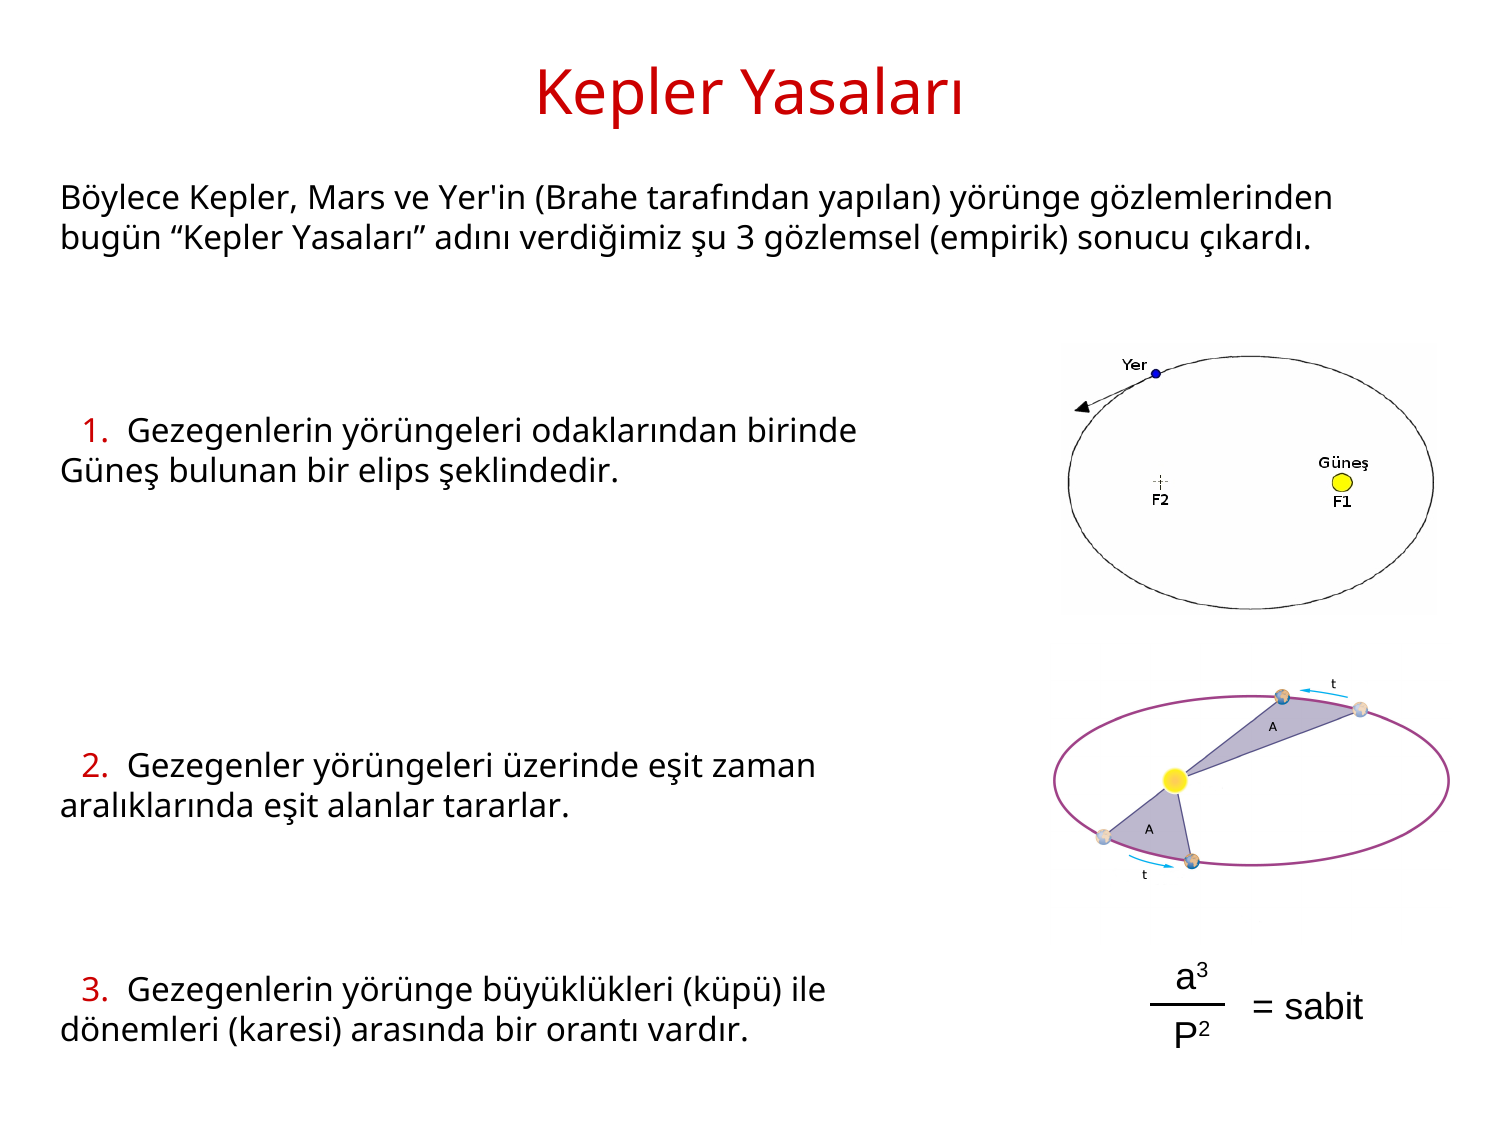

# Kepler Yasaları
Böylece Kepler, Mars ve Yer'in (Brahe tarafından yapılan) yörünge gözlemlerinden bugün “Kepler Yasaları” adını verdiğimiz şu 3 gözlemsel (empirik) sonucu çıkardı.
1. Gezegenlerin yörüngeleri odaklarından birinde Güneş bulunan bir elips şeklindedir.
2. Gezegenler yörüngeleri üzerinde eşit zaman aralıklarında eşit alanlar tararlar.
a3
3. Gezegenlerin yörünge büyüklükleri (küpü) ile dönemleri (karesi) arasında bir orantı vardır.
= sabit
P2